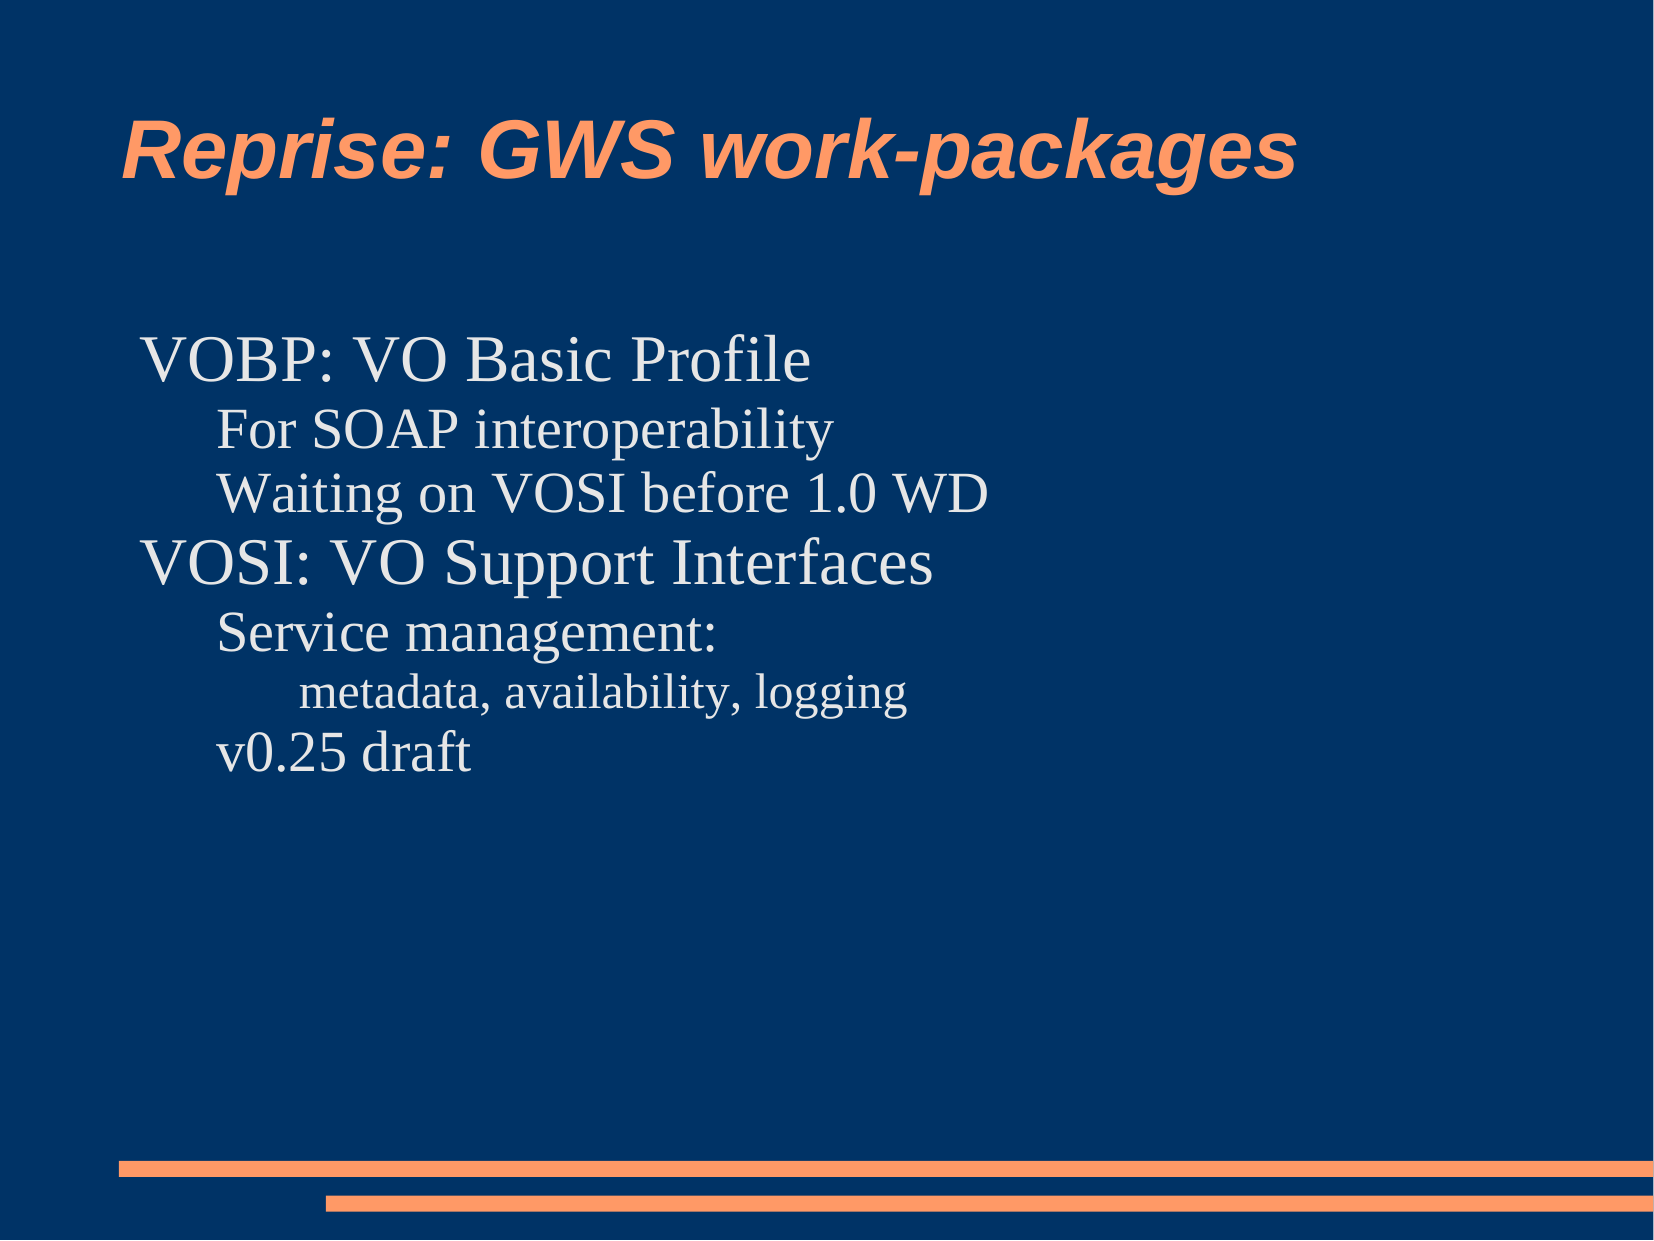

# Reprise: GWS work-packages
VOBP: VO Basic Profile
For SOAP interoperability
Waiting on VOSI before 1.0 WD
VOSI: VO Support Interfaces
Service management:
metadata, availability, logging
v0.25 draft